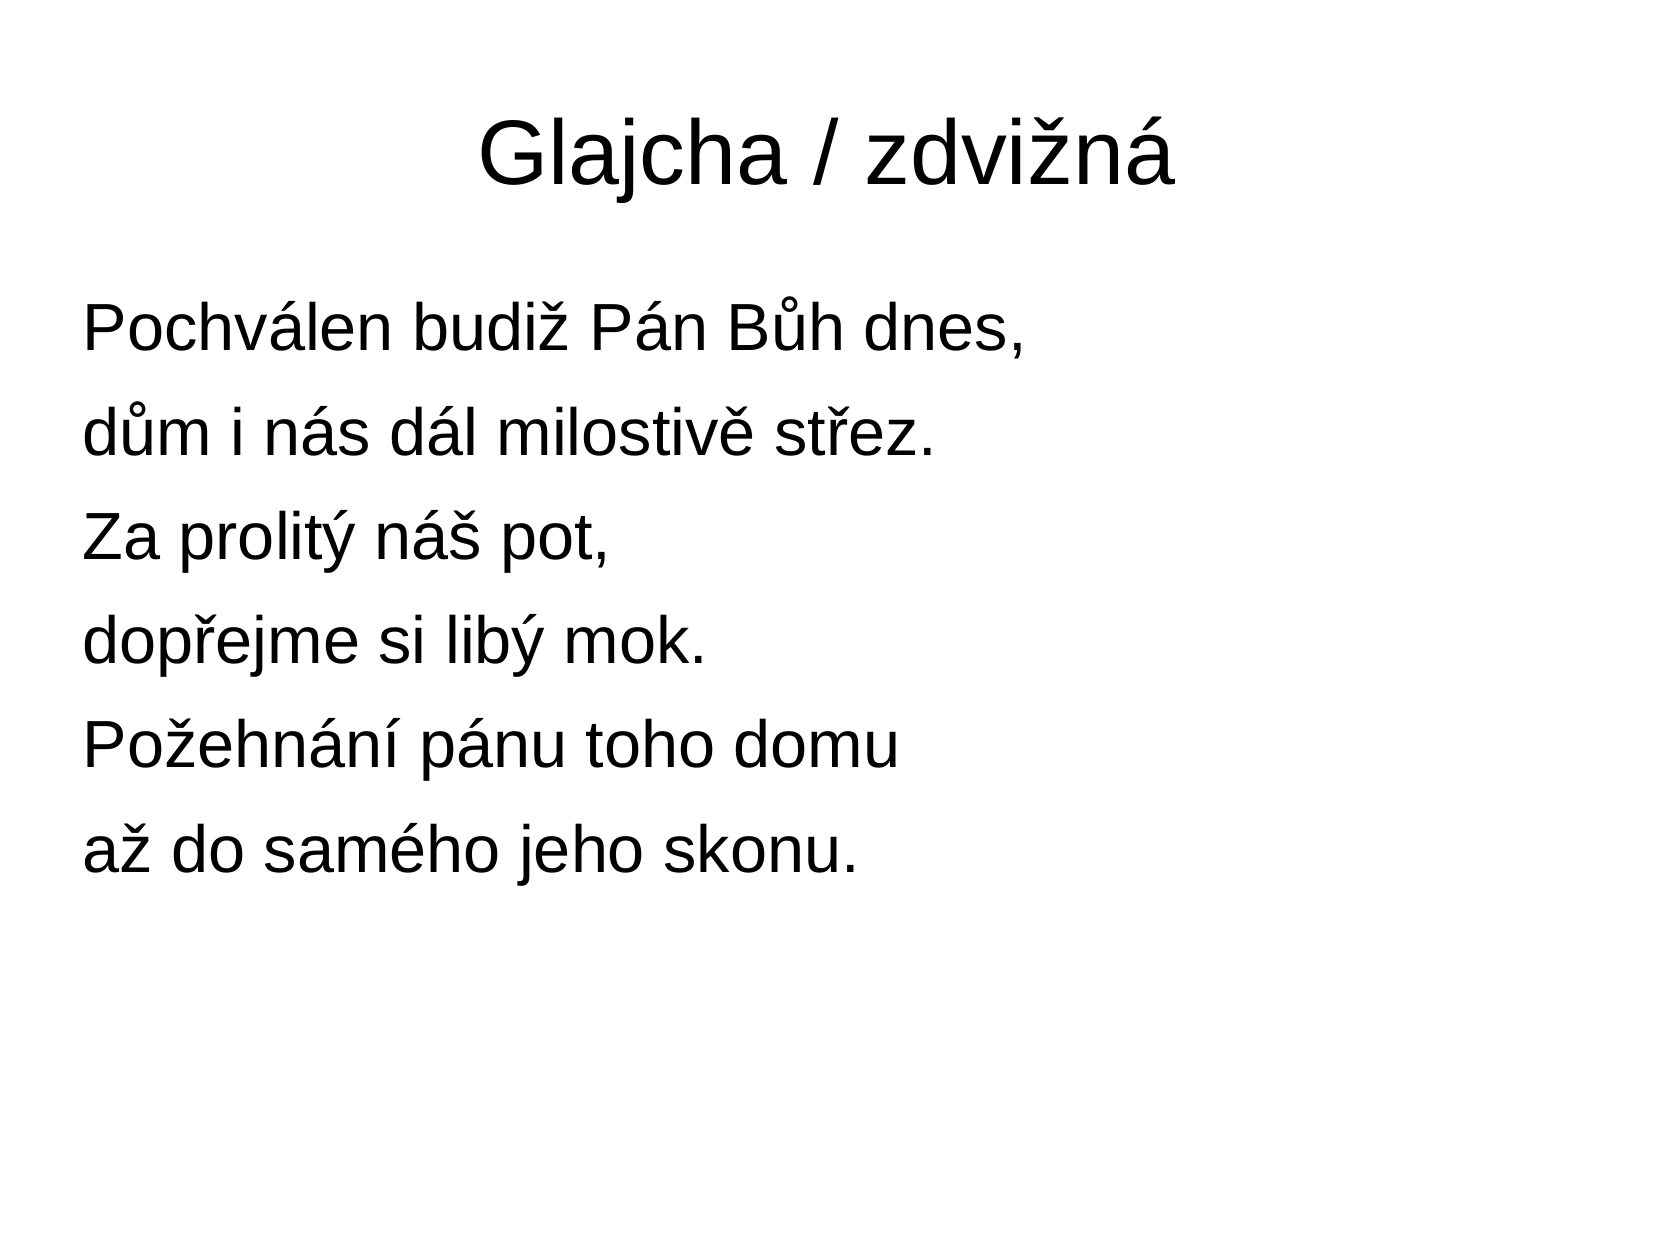

# Glajcha / zdvižná
Pochválen budiž Pán Bůh dnes,
dům i nás dál milostivě střez.
Za prolitý náš pot,
dopřejme si libý mok.
Požehnání pánu toho domu
až do samého jeho skonu.